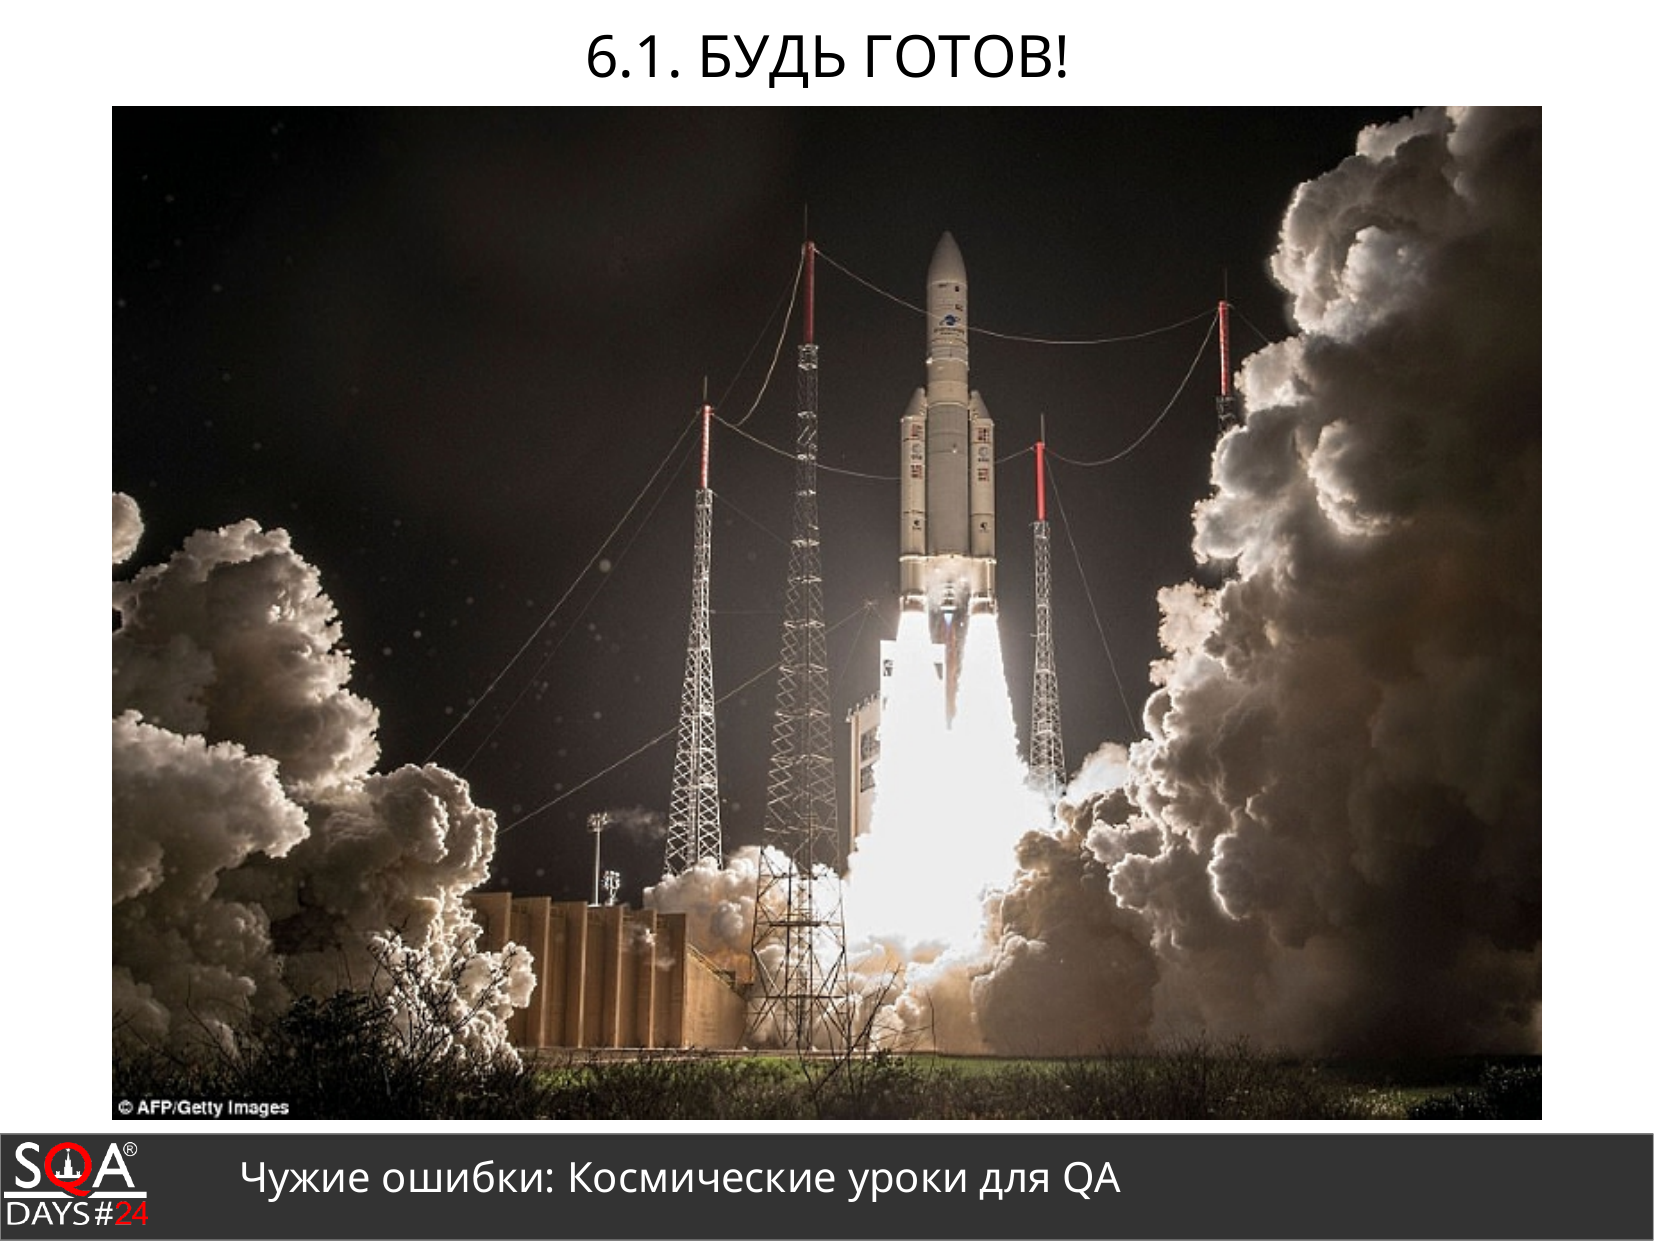

6.1. БУДЬ ГОТОВ!
Чужие ошибки: Космические уроки для QA